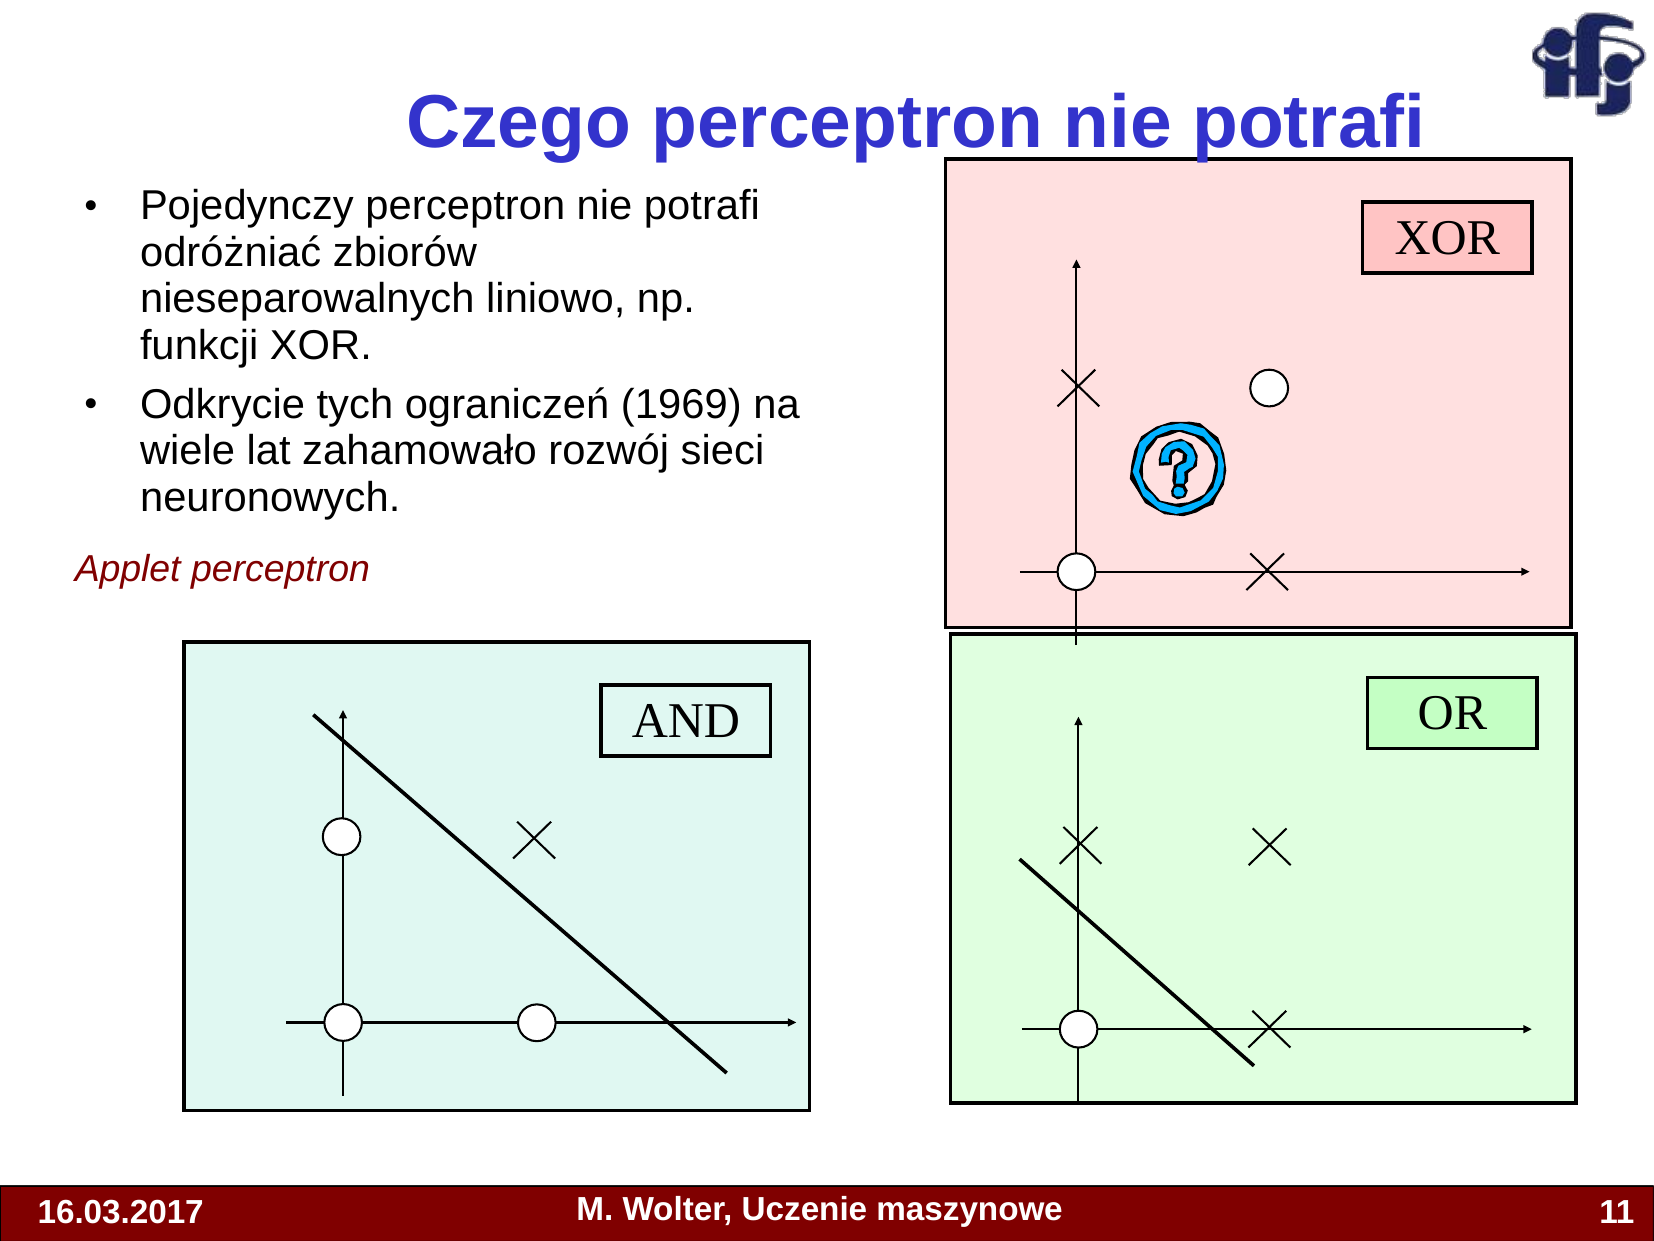

# Czego perceptron nie potrafi
XOR
Pojedynczy perceptron nie potrafi odróżniać zbiorów nieseparowalnych liniowo, np. funkcji XOR.
Odkrycie tych ograniczeń (1969) na wiele lat zahamowało rozwój sieci neuronowych.
Applet perceptron
OR
AND
22 kwietnia 2009
Marcin Wolter, Sieci Neuronowe